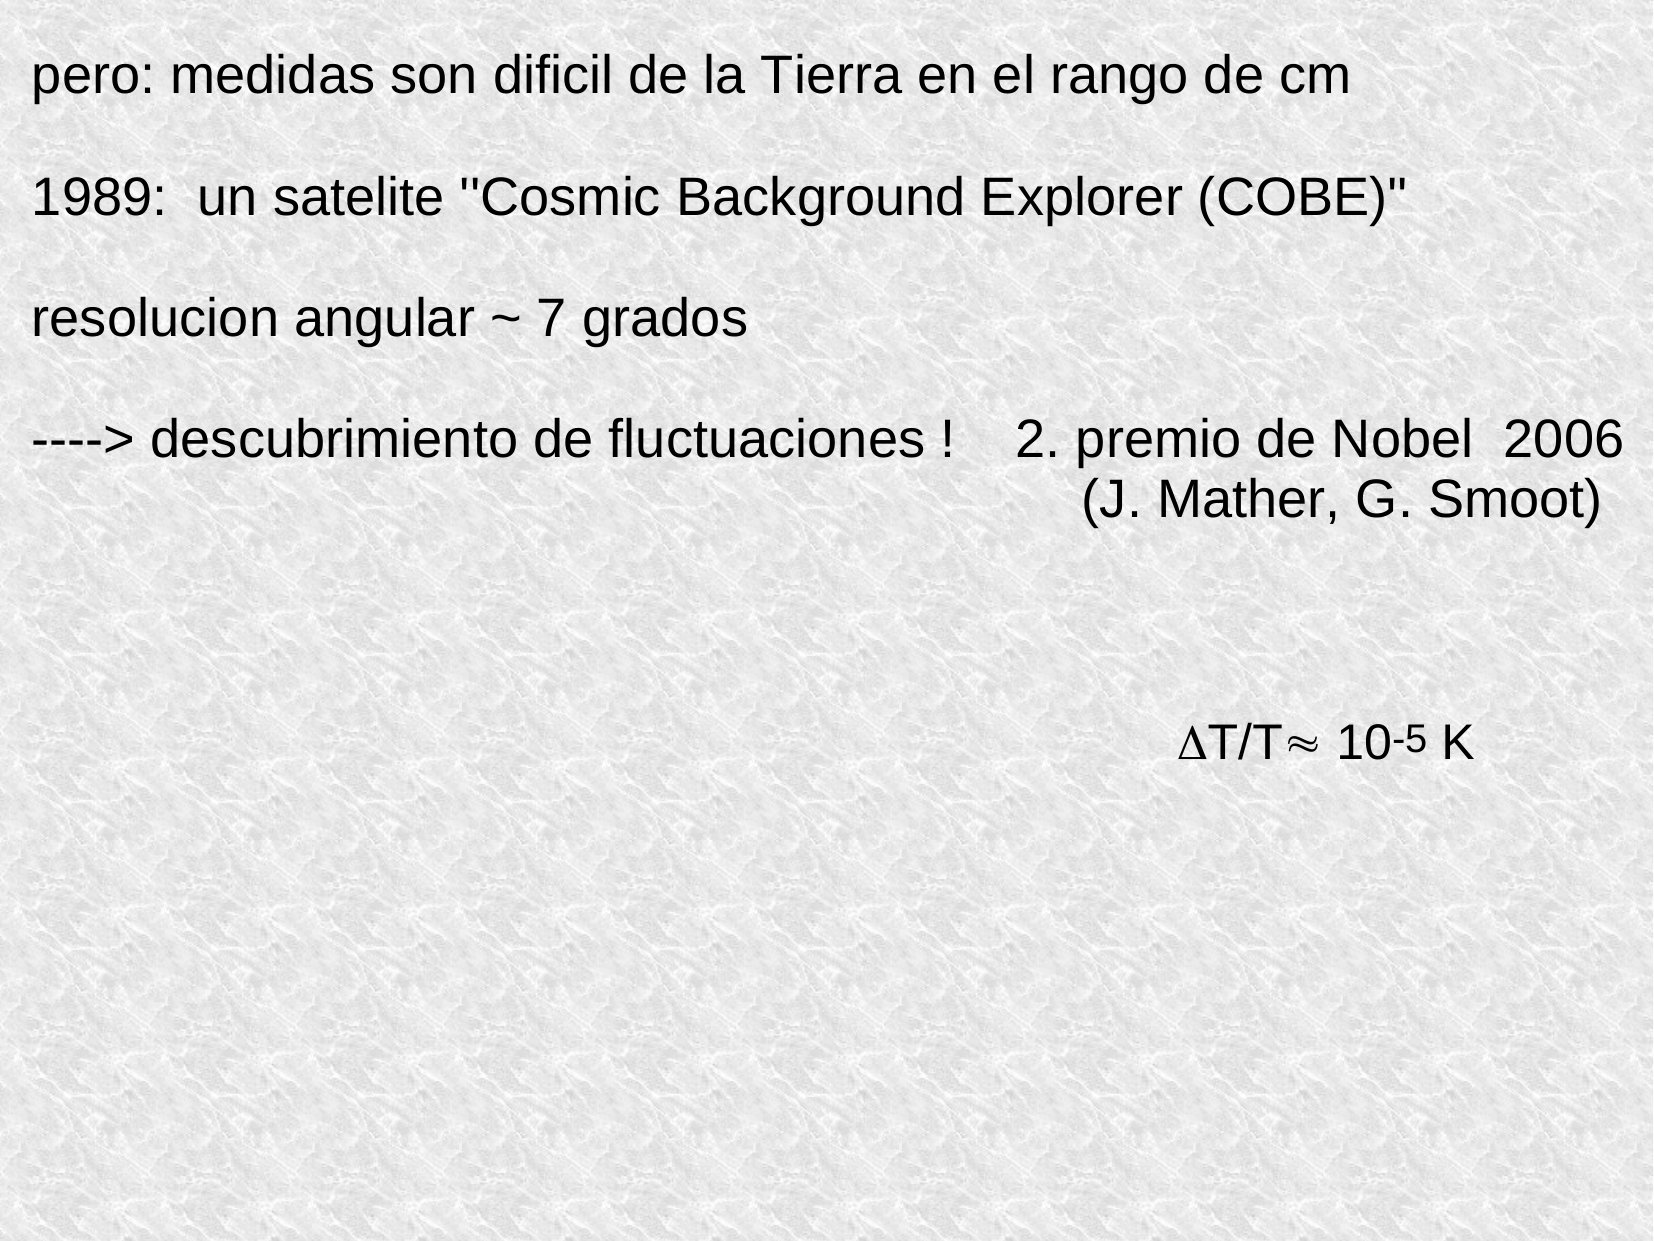

pero: medidas son dificil de la Tierra en el rango de cm
1989: un satelite ''Cosmic Background Explorer (COBE)''
resolucion angular ~ 7 grados
----> descubrimiento de fluctuaciones ! 2. premio de Nobel 2006
 (J. Mather, G. Smoot)
T/T≈ 10-5 K